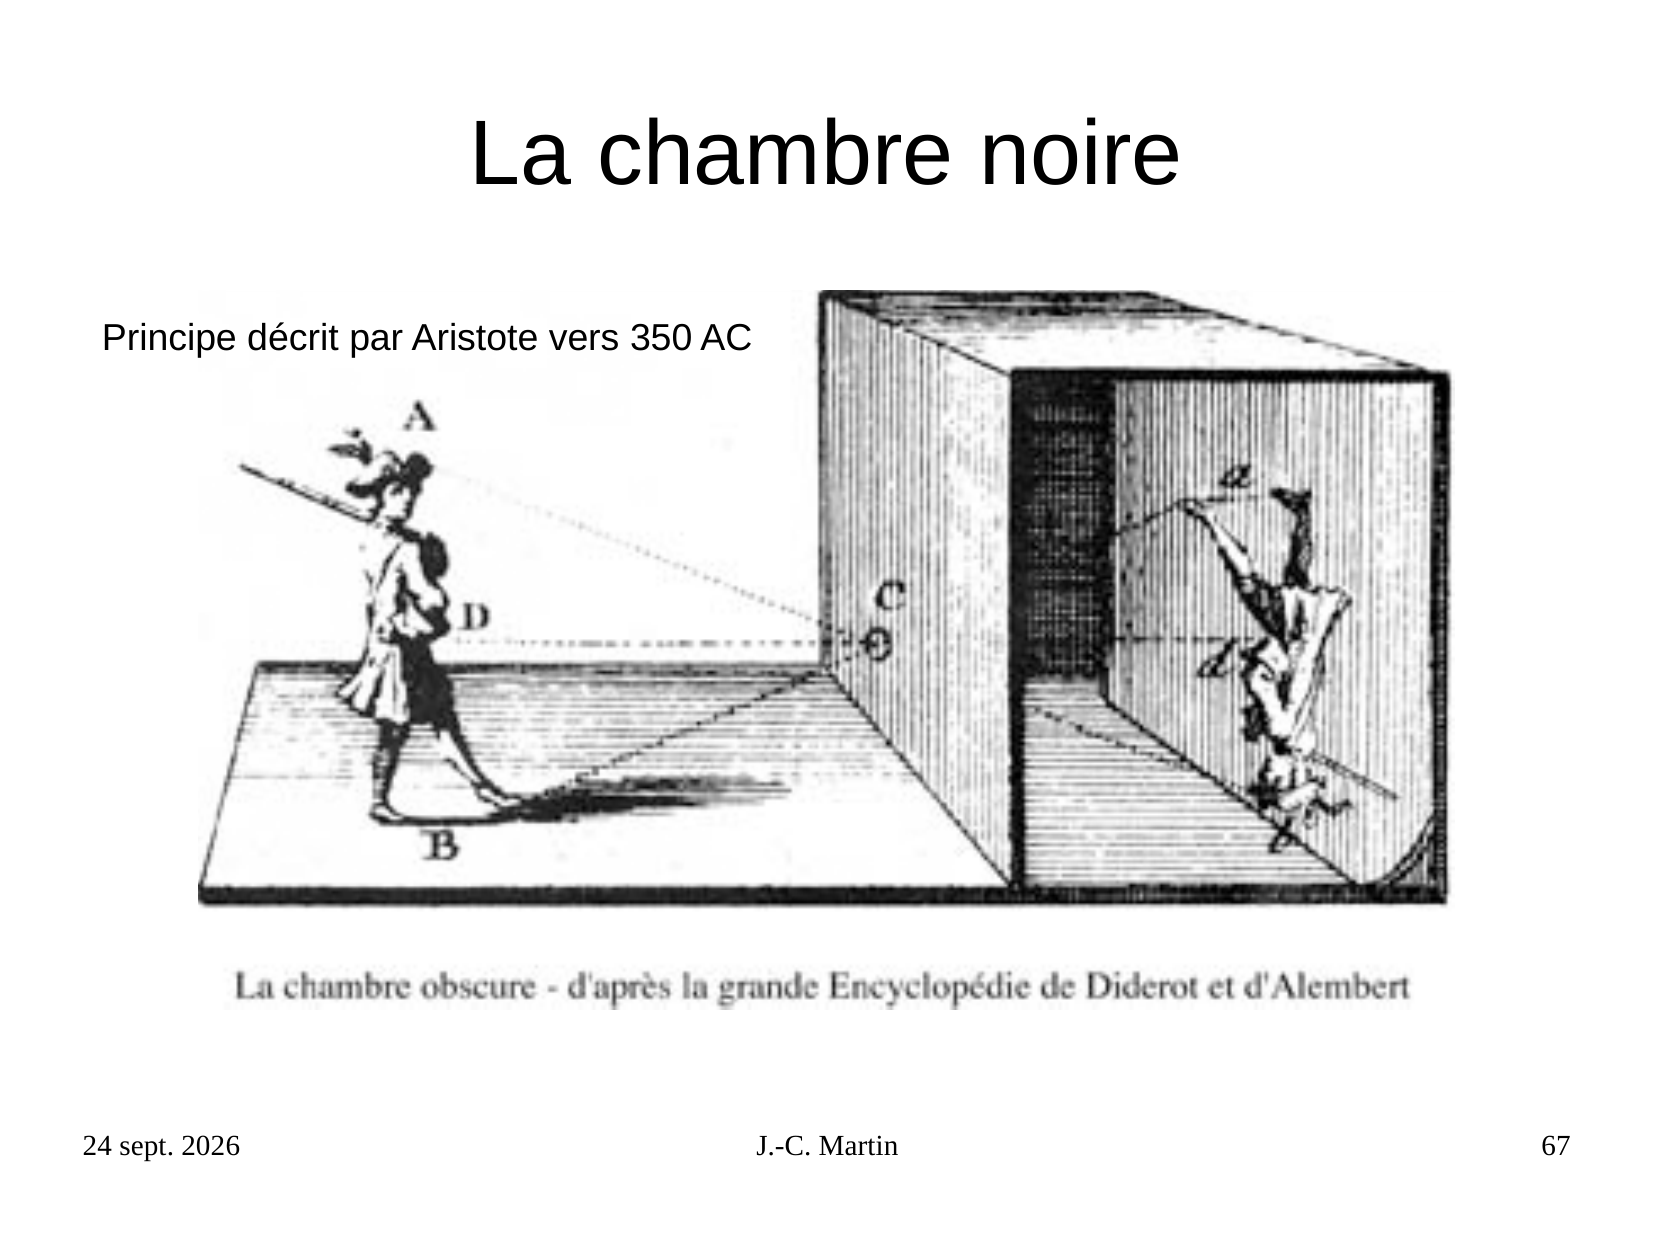

# La chambre noire
Principe décrit par Aristote vers 350 AC
J.-C. Martin
67